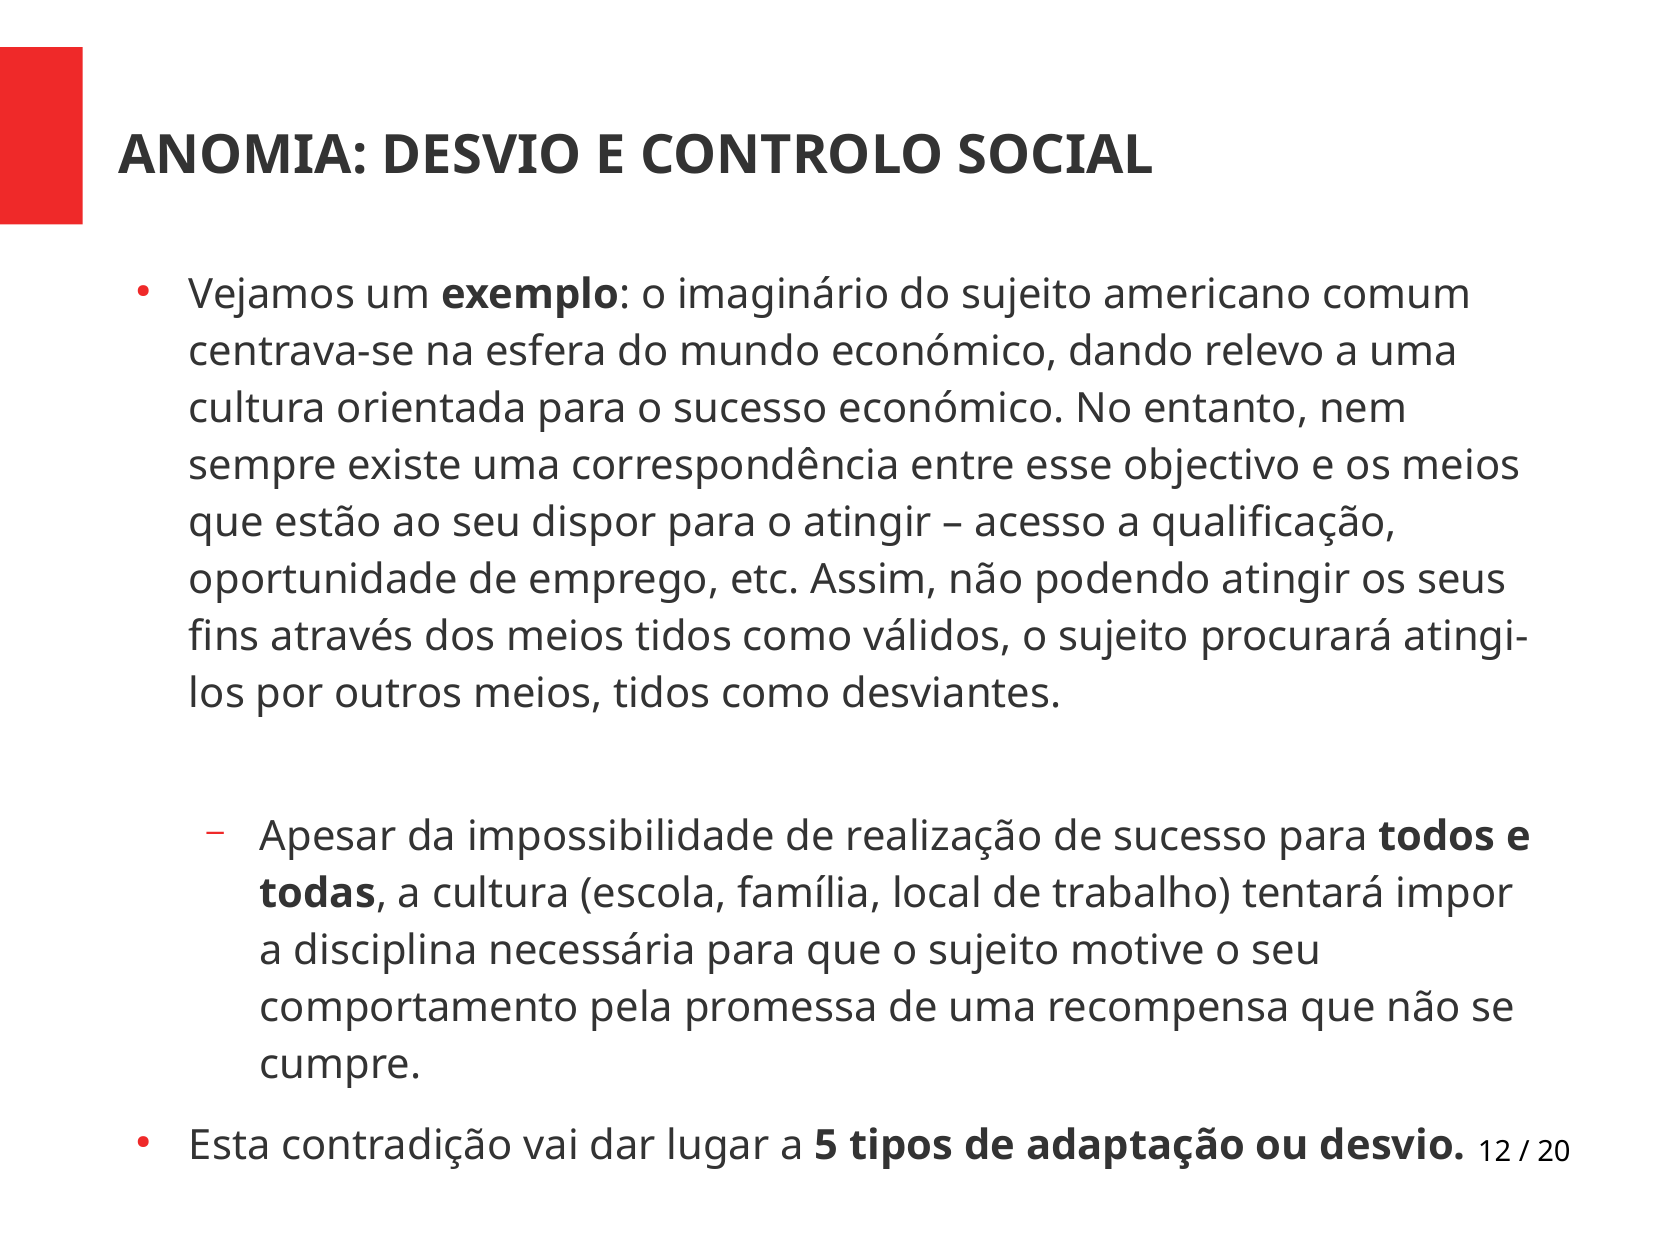

# ANOMIA: DESVIO E CONTROLO SOCIAL
Vejamos um exemplo: o imaginário do sujeito americano comum centrava-se na esfera do mundo económico, dando relevo a uma cultura orientada para o sucesso económico. No entanto, nem sempre existe uma correspondência entre esse objectivo e os meios que estão ao seu dispor para o atingir – acesso a qualificação, oportunidade de emprego, etc. Assim, não podendo atingir os seus fins através dos meios tidos como válidos, o sujeito procurará atingi-los por outros meios, tidos como desviantes.
Apesar da impossibilidade de realização de sucesso para todos e todas, a cultura (escola, família, local de trabalho) tentará impor a disciplina necessária para que o sujeito motive o seu comportamento pela promessa de uma recompensa que não se cumpre.
Esta contradição vai dar lugar a 5 tipos de adaptação ou desvio.
12